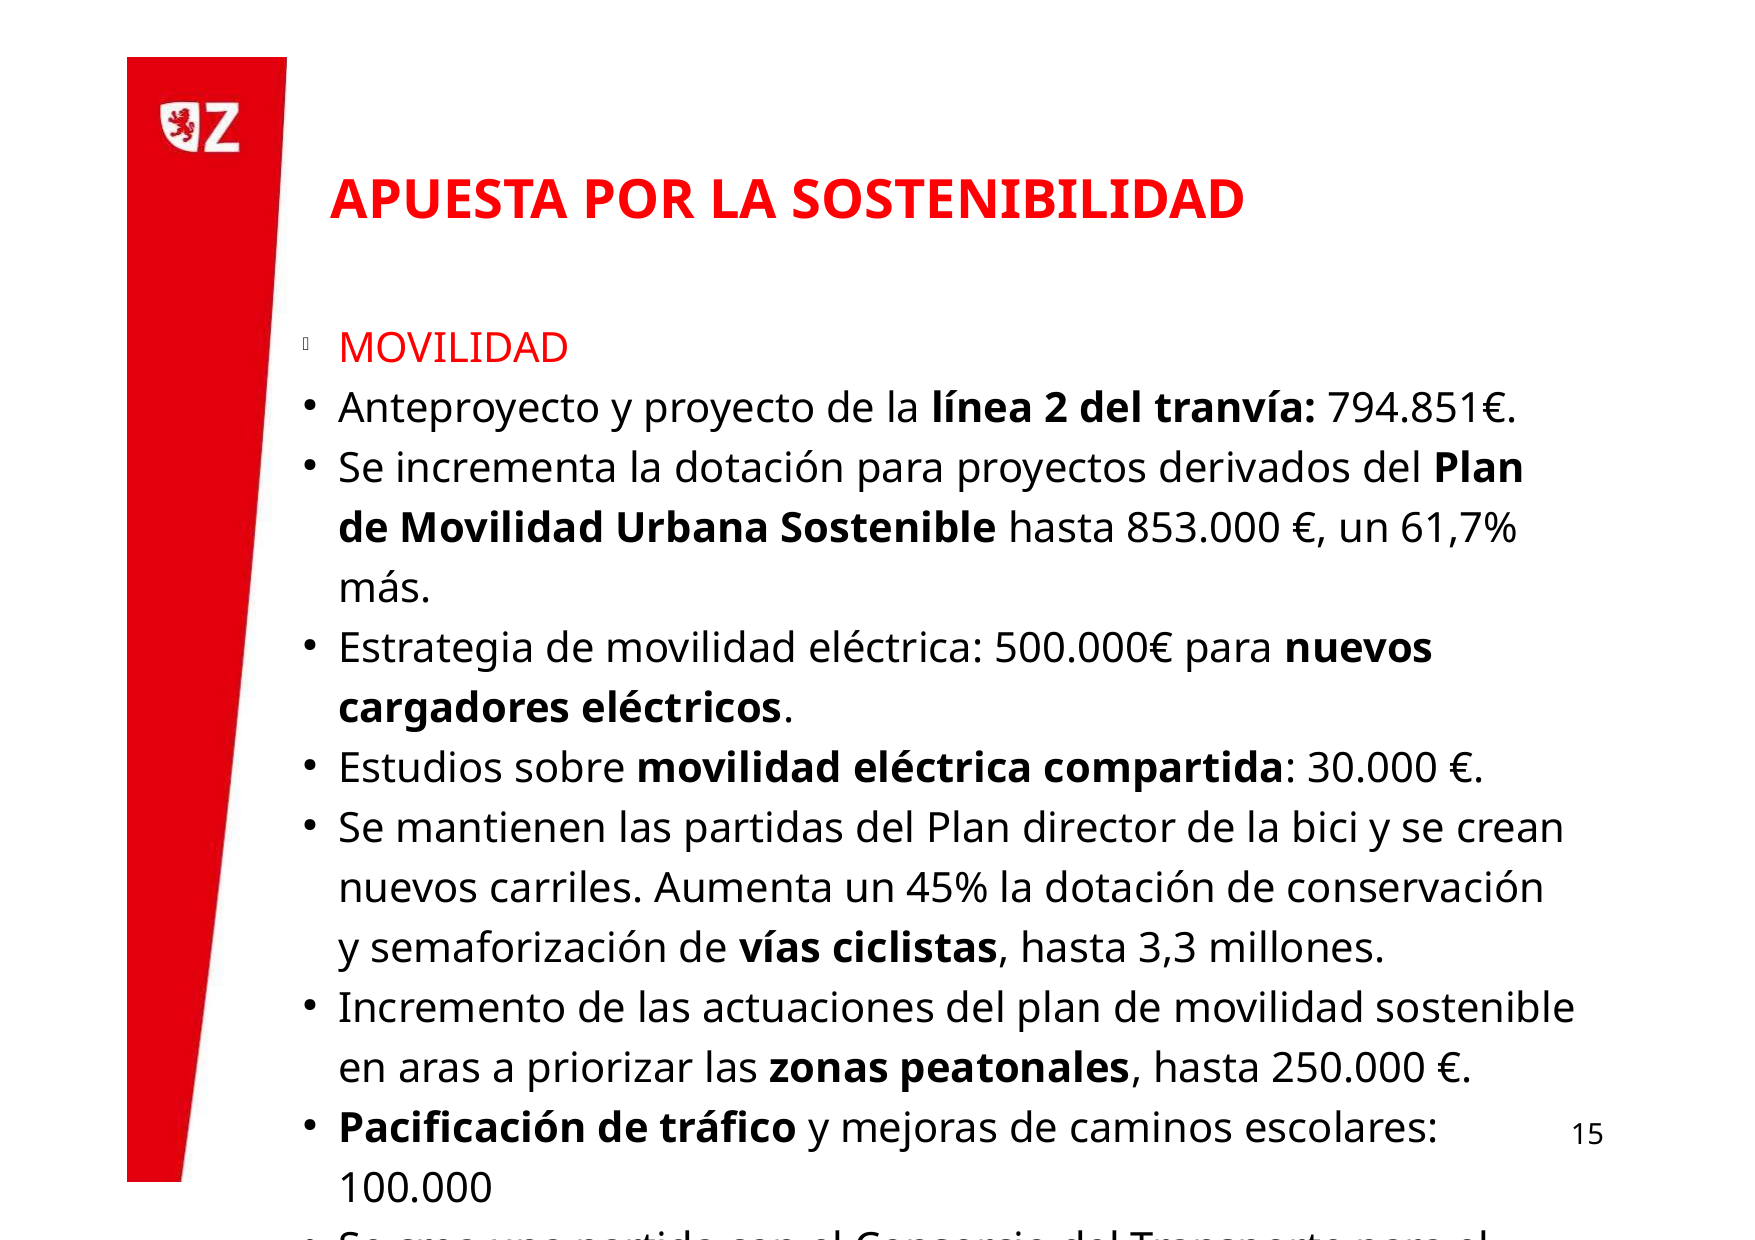

APUESTA POR LA SOSTENIBILIDAD
MOVILIDAD
Anteproyecto y proyecto de la línea 2 del tranvía: 794.851€.
Se incrementa la dotación para proyectos derivados del Plan de Movilidad Urbana Sostenible hasta 853.000 €, un 61,7% más.
Estrategia de movilidad eléctrica: 500.000€ para nuevos cargadores eléctricos.
Estudios sobre movilidad eléctrica compartida: 30.000 €.
Se mantienen las partidas del Plan director de la bici y se crean nuevos carriles. Aumenta un 45% la dotación de conservación y semaforización de vías ciclistas, hasta 3,3 millones.
Incremento de las actuaciones del plan de movilidad sostenible en aras a priorizar las zonas peatonales, hasta 250.000 €.
Pacificación de tráfico y mejoras de caminos escolares: 100.000
Se crea una partida con el Consorcio del Transporte para el aparcamiento cerrado de bicicletas con 100.000 €.